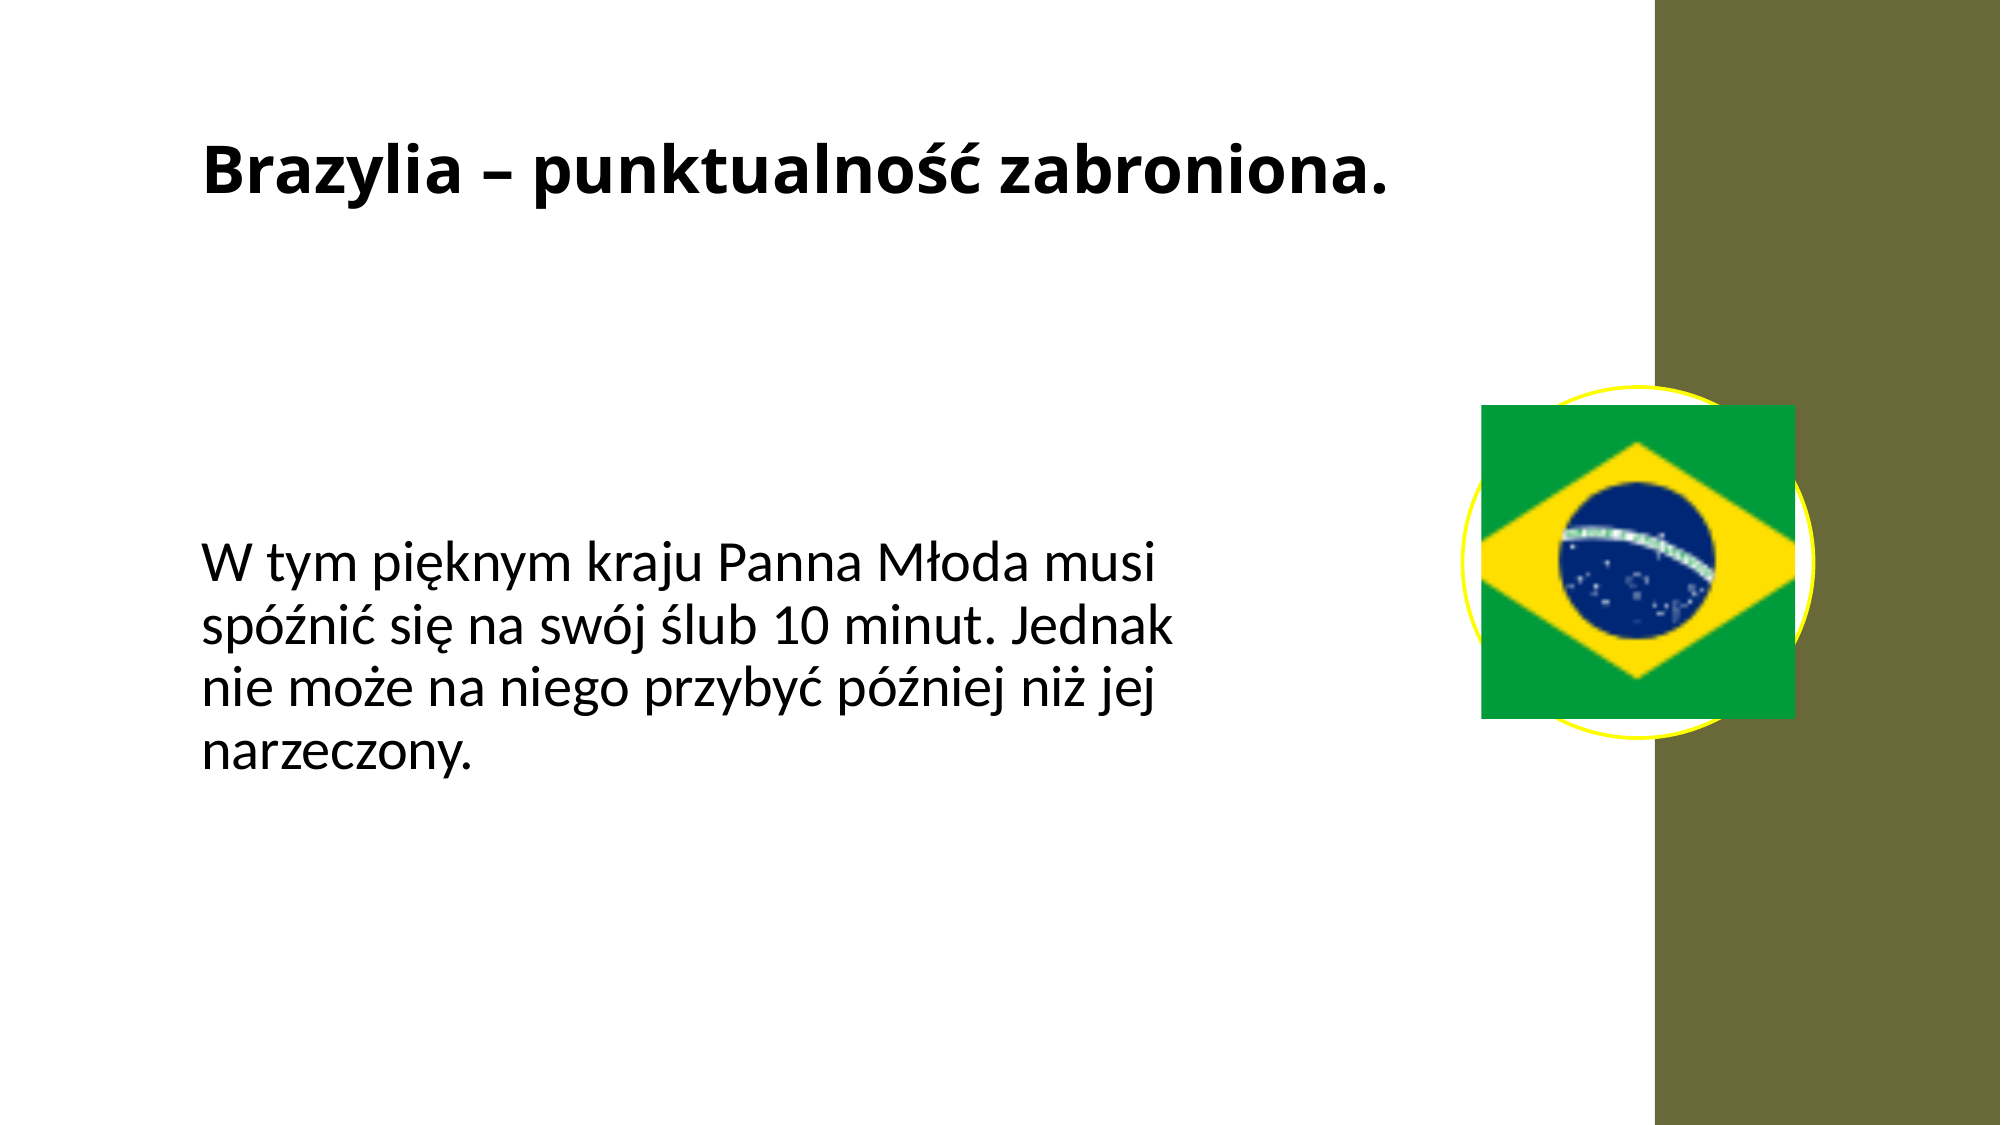

# Brazylia – punktualność zabroniona.
W tym pięknym kraju Panna Młoda musi spóźnić się na swój ślub 10 minut. Jednak nie może na niego przybyć później niż jej narzeczony.